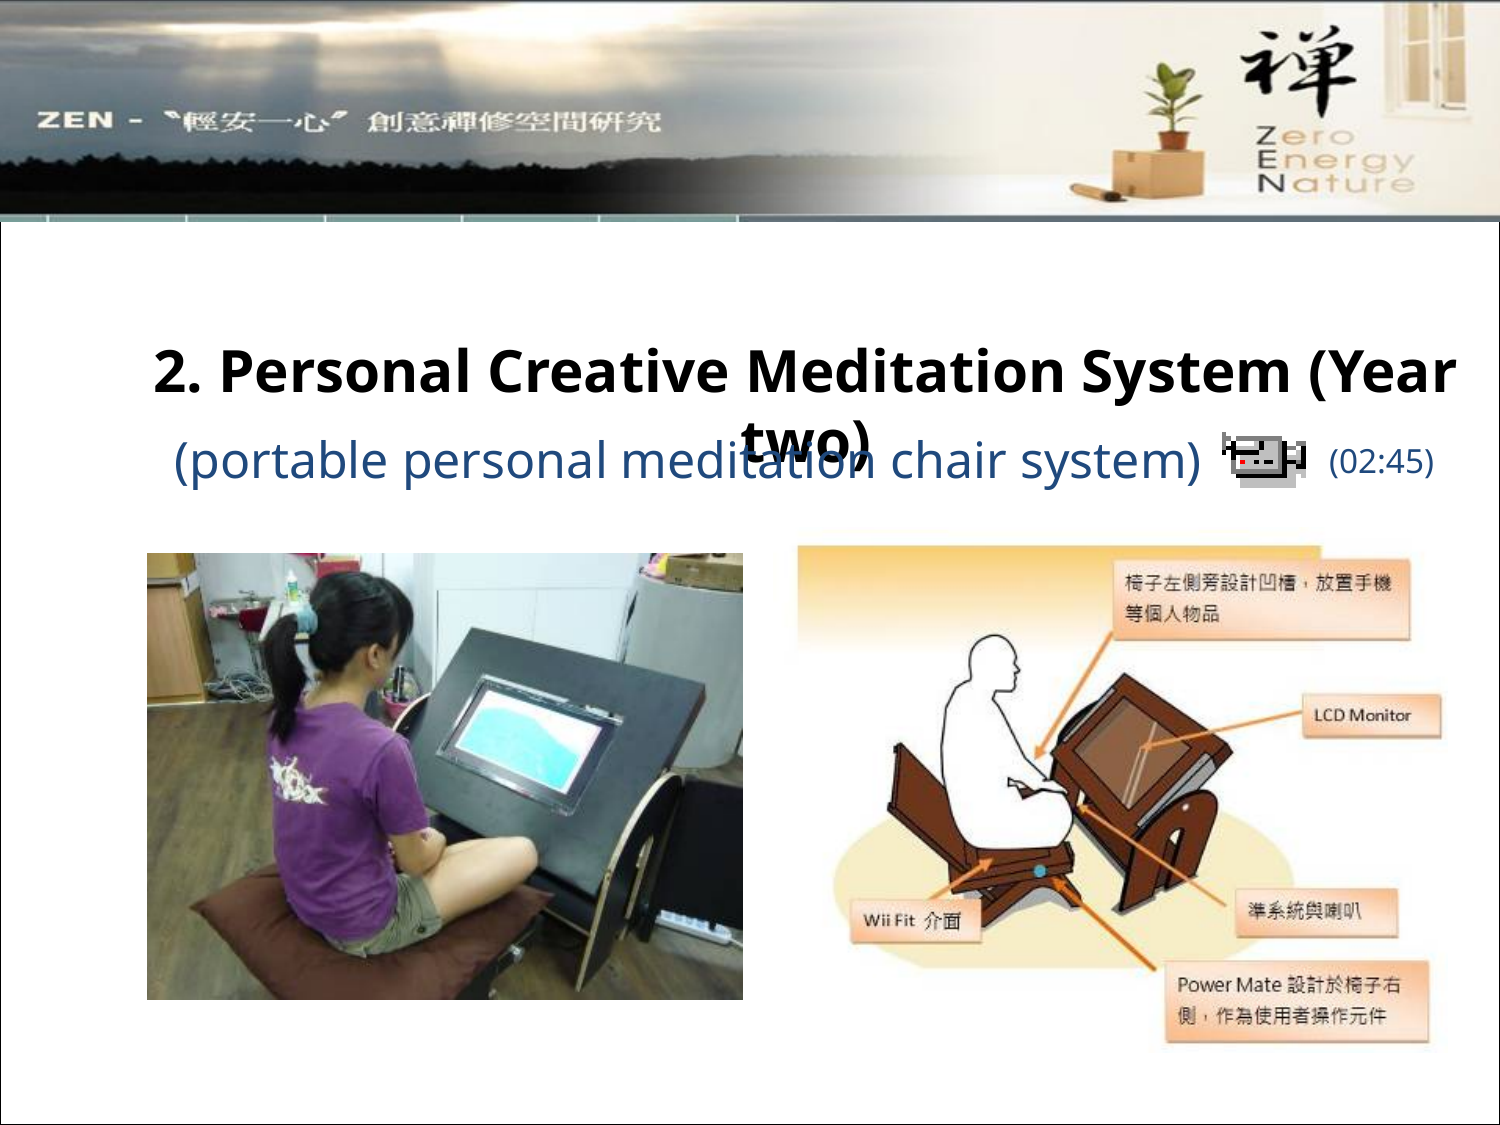

2. Personal Creative Meditation System (Year two)
(portable personal meditation chair system)
(02:45)